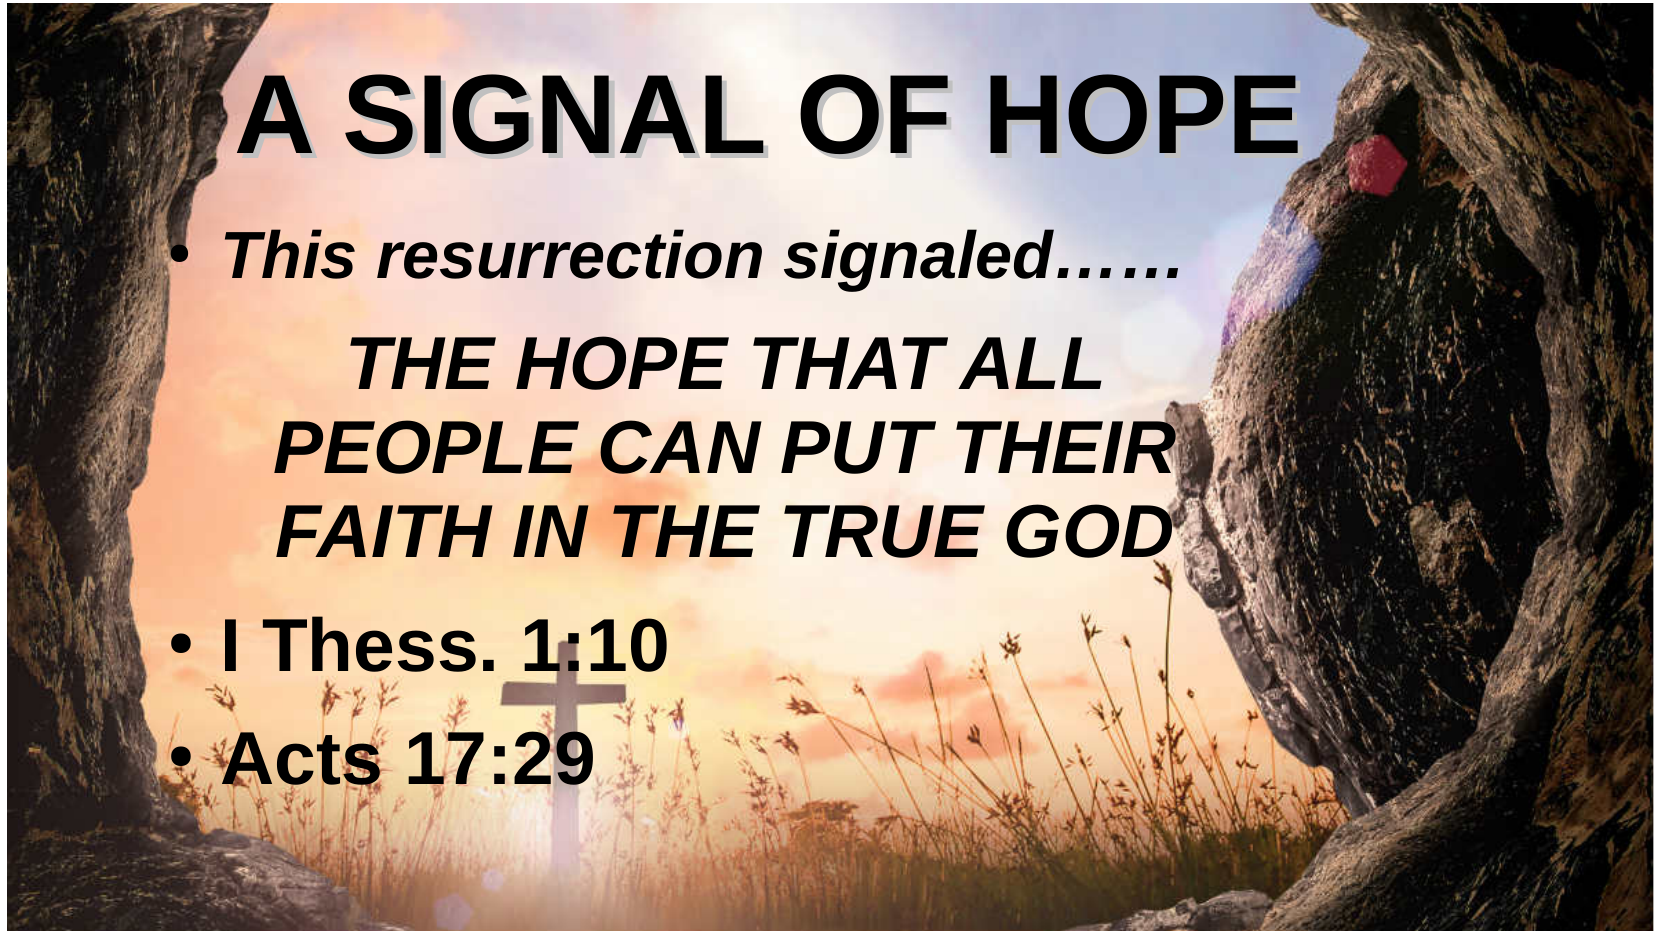

# A SIGNAL OF HOPE
This resurrection signaled……
THE HOPE THAT ALL PEOPLE CAN PUT THEIR FAITH IN THE TRUE GOD
I Thess. 1:10
Acts 17:29